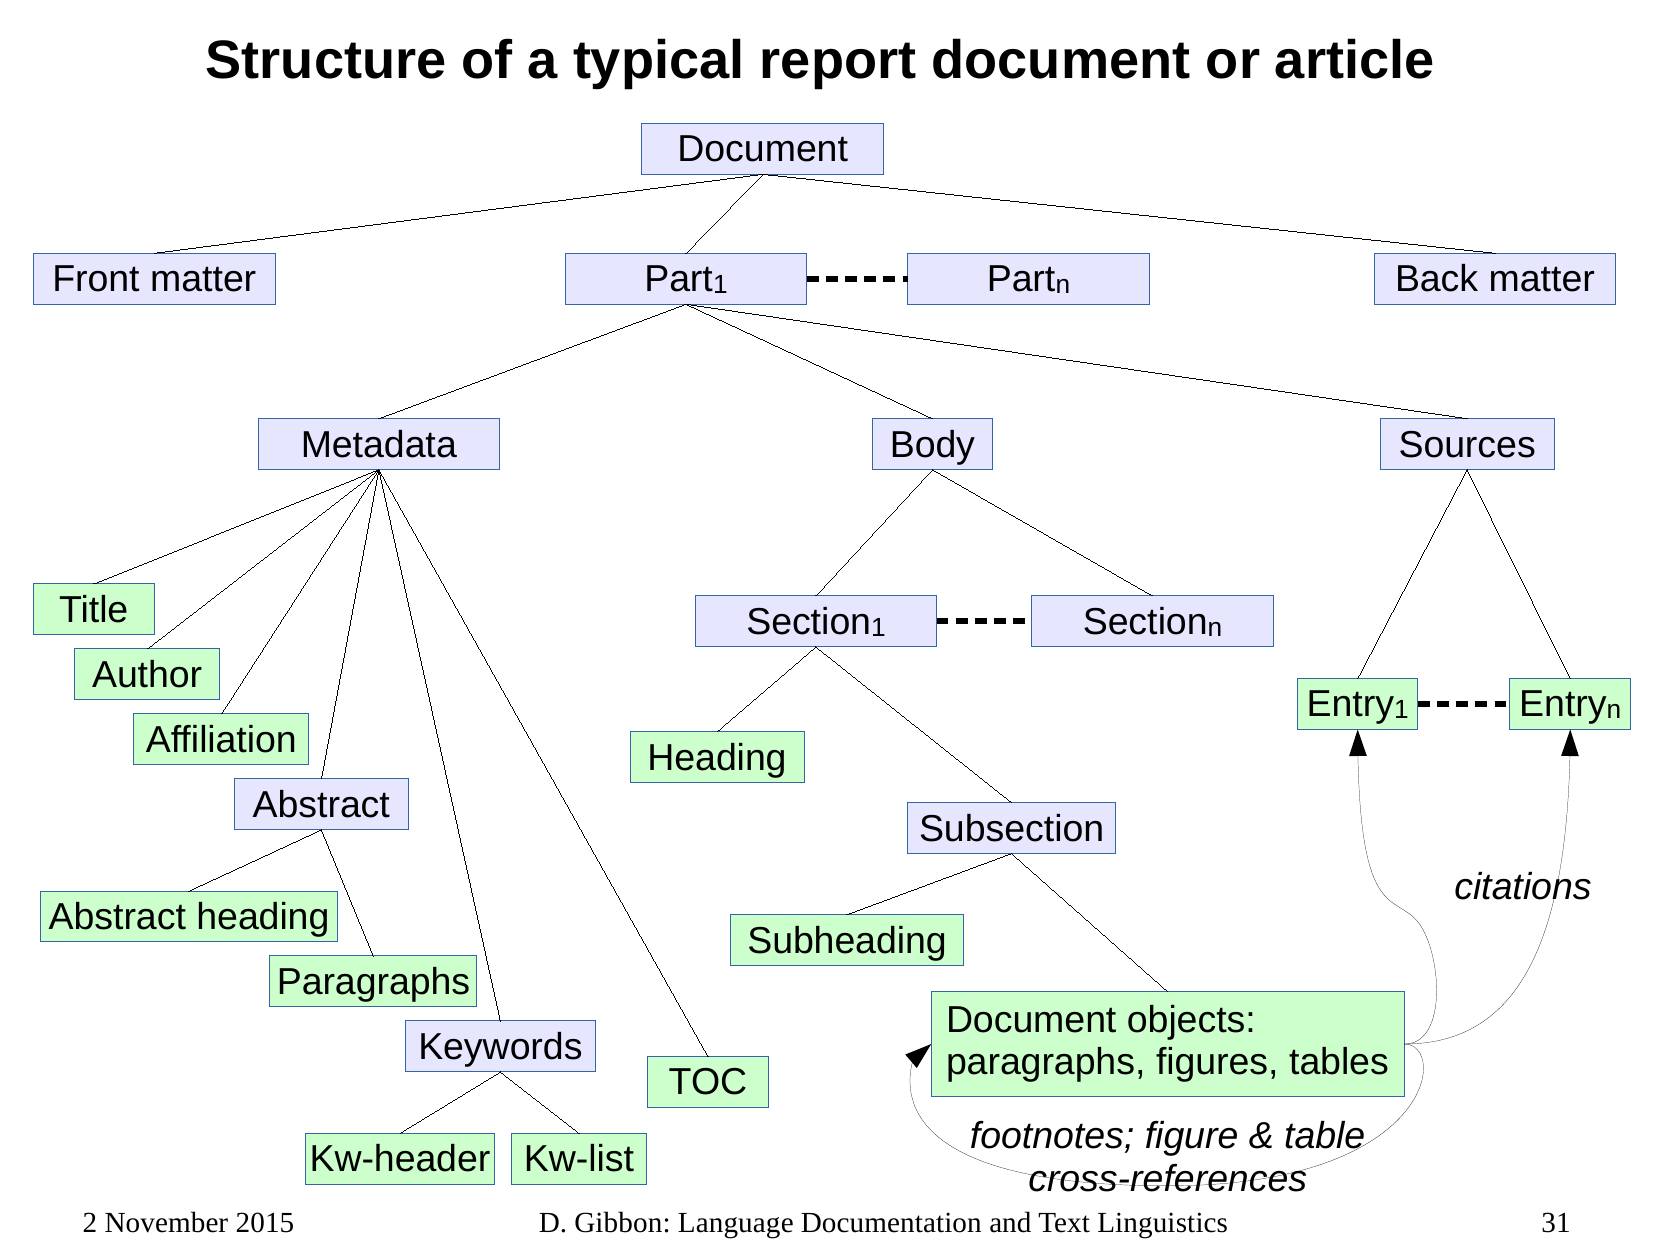

# Structure of a typical report document or article
Document
Front matter
Part1
Partn
Back matter
Metadata
Body
Sources
Title
Section1
Sectionn
Author
Entry1
Entryn
Affiliation
Heading
Abstract
Subsection
Abstract heading
Subheading
Paragraphs
Document objects: paragraphs, figures, tables
Keywords
TOC
Kw-header
Kw-list
2 November 2015
D. Gibbon: Language Documentation and Text Linguistics
31